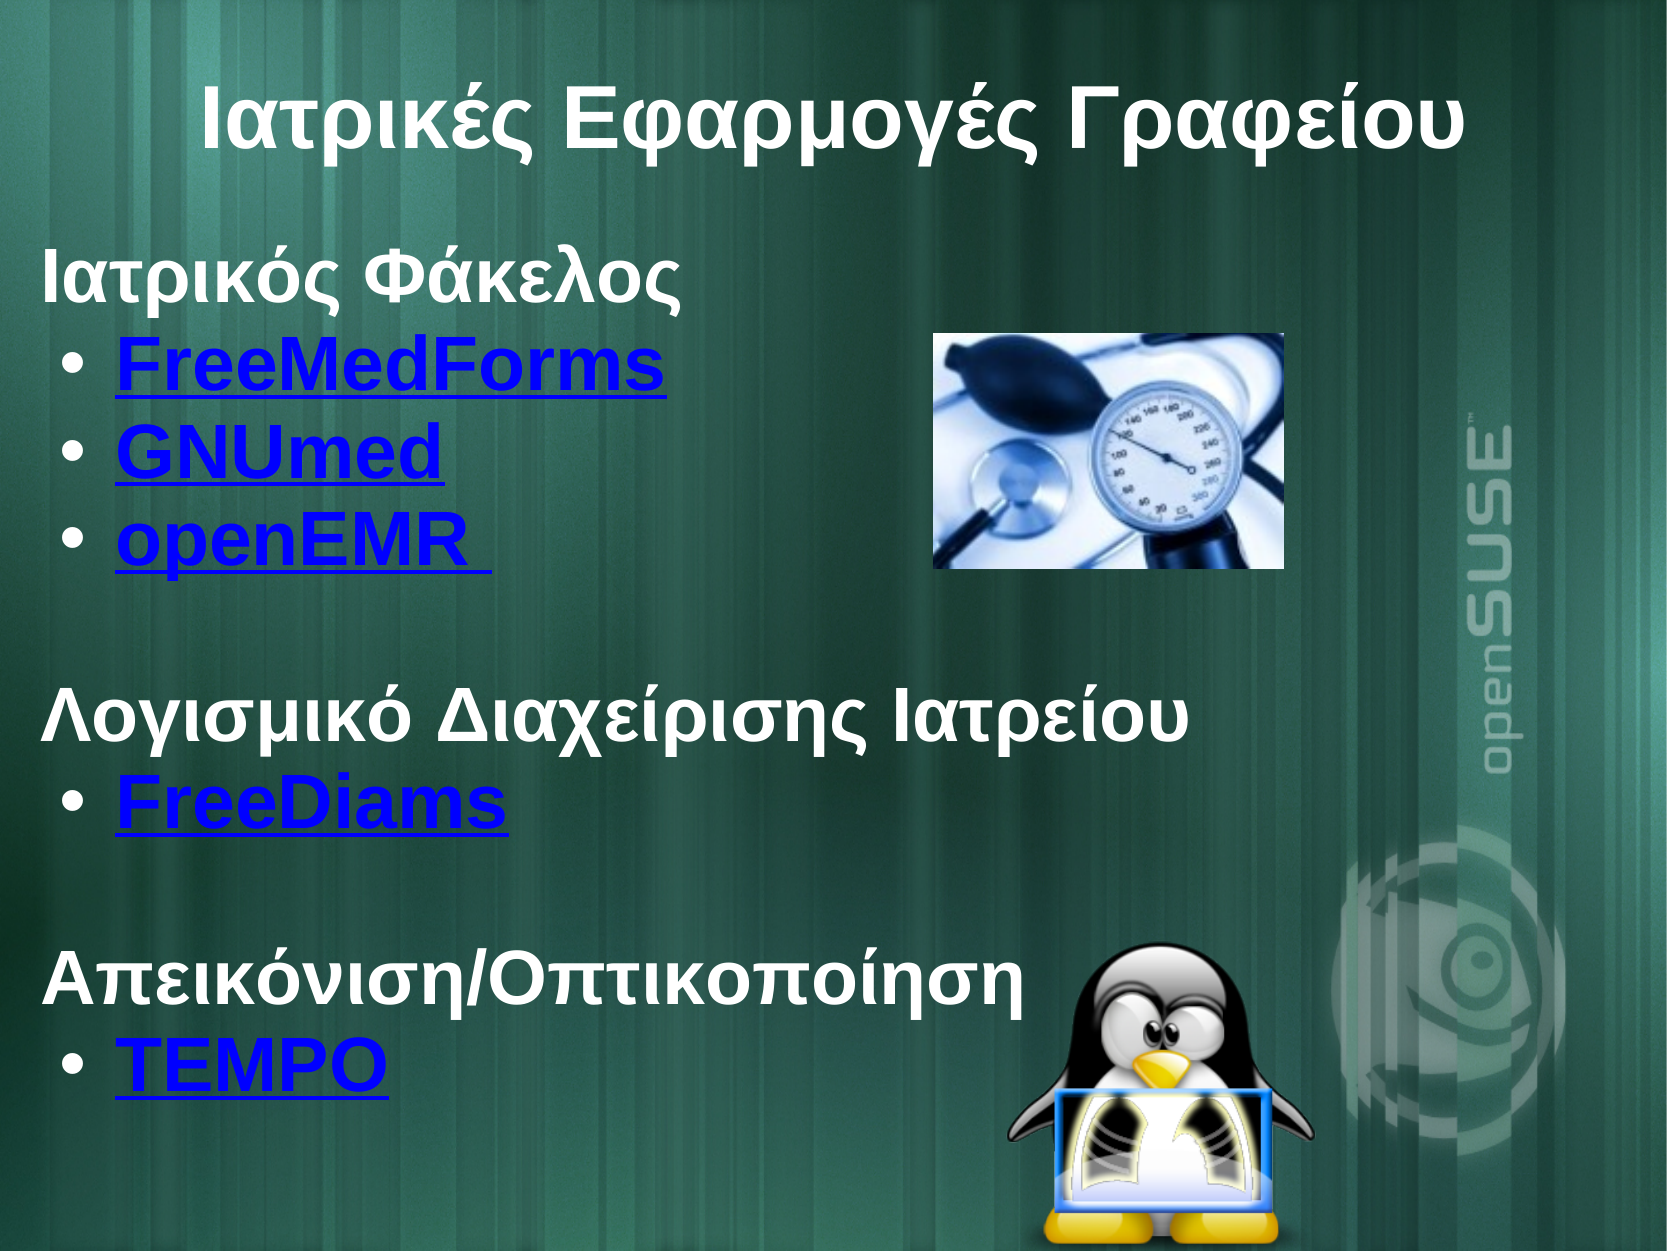

# Ιατρικές Εφαρμογές Γραφείου
Ιατρικός Φάκελος
FreeMedForms
GNUmed
openEMR
Λογισμικό Διαχείρισης Ιατρείου
FreeDiams
Απεικόνιση/Οπτικοποίηση
TEMPO